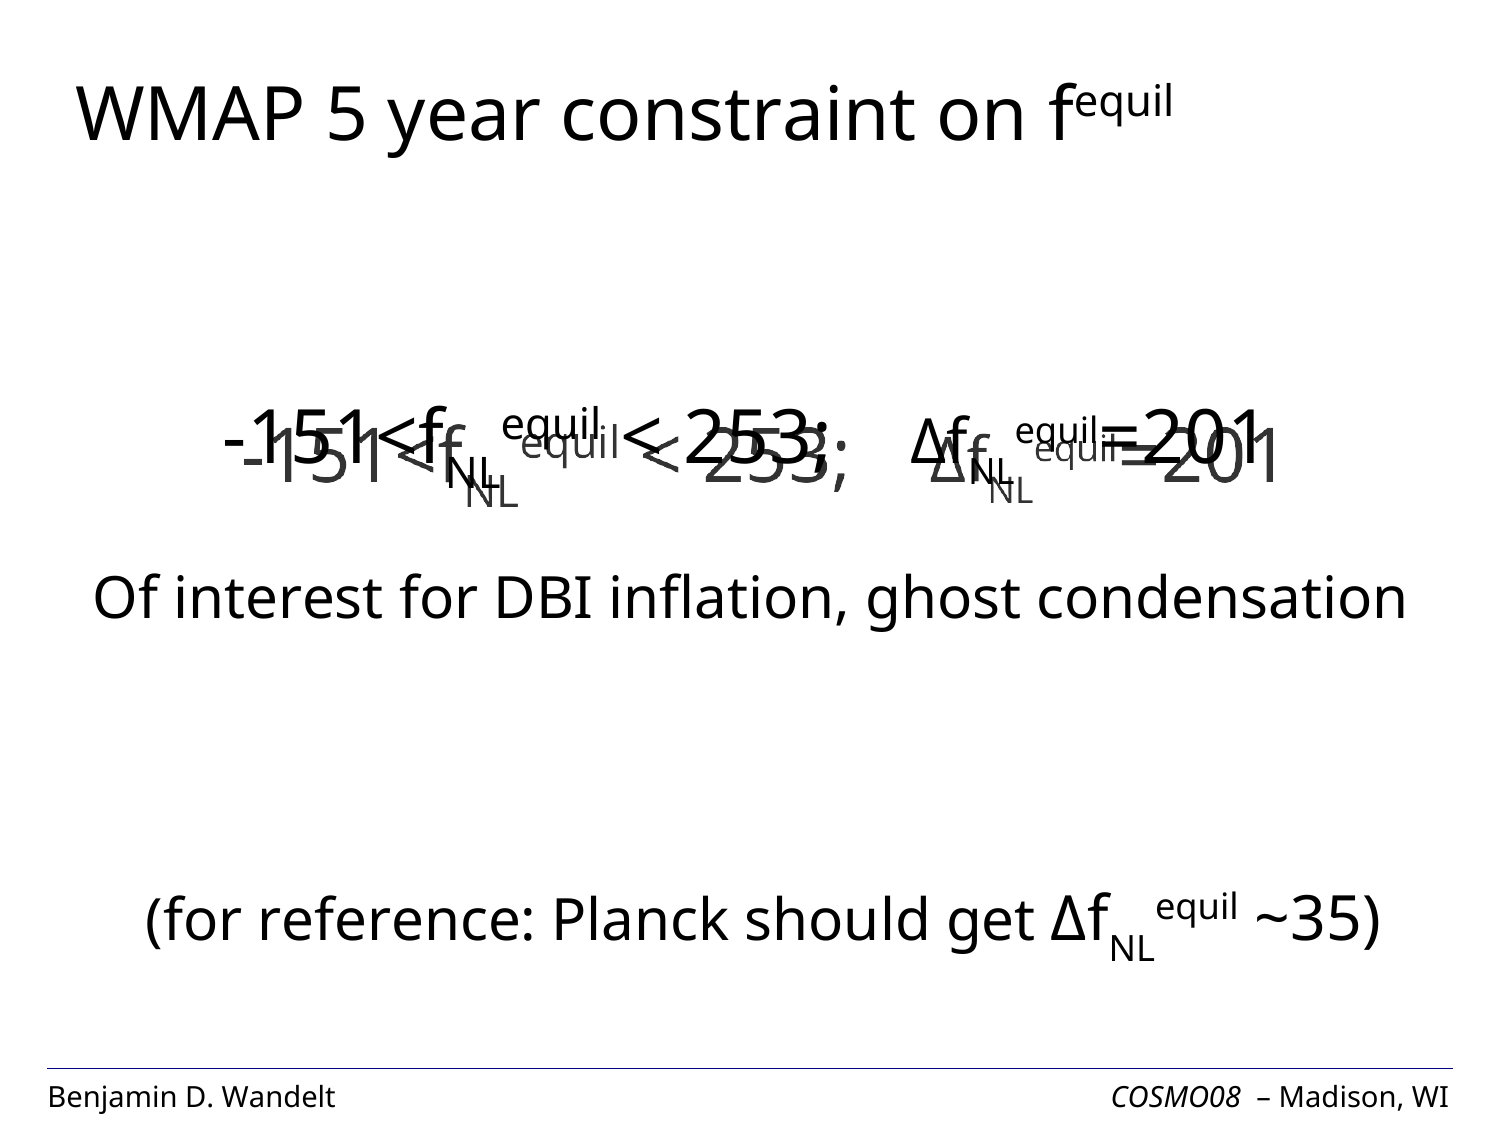

# WMAP 5 year constraint on fequil
-151<fNLequil < 253; ΔfNLequil=201
Of interest for DBI inflation, ghost condensation
(for reference: Planck should get ΔfNLequil ~35)
August 2, 2008